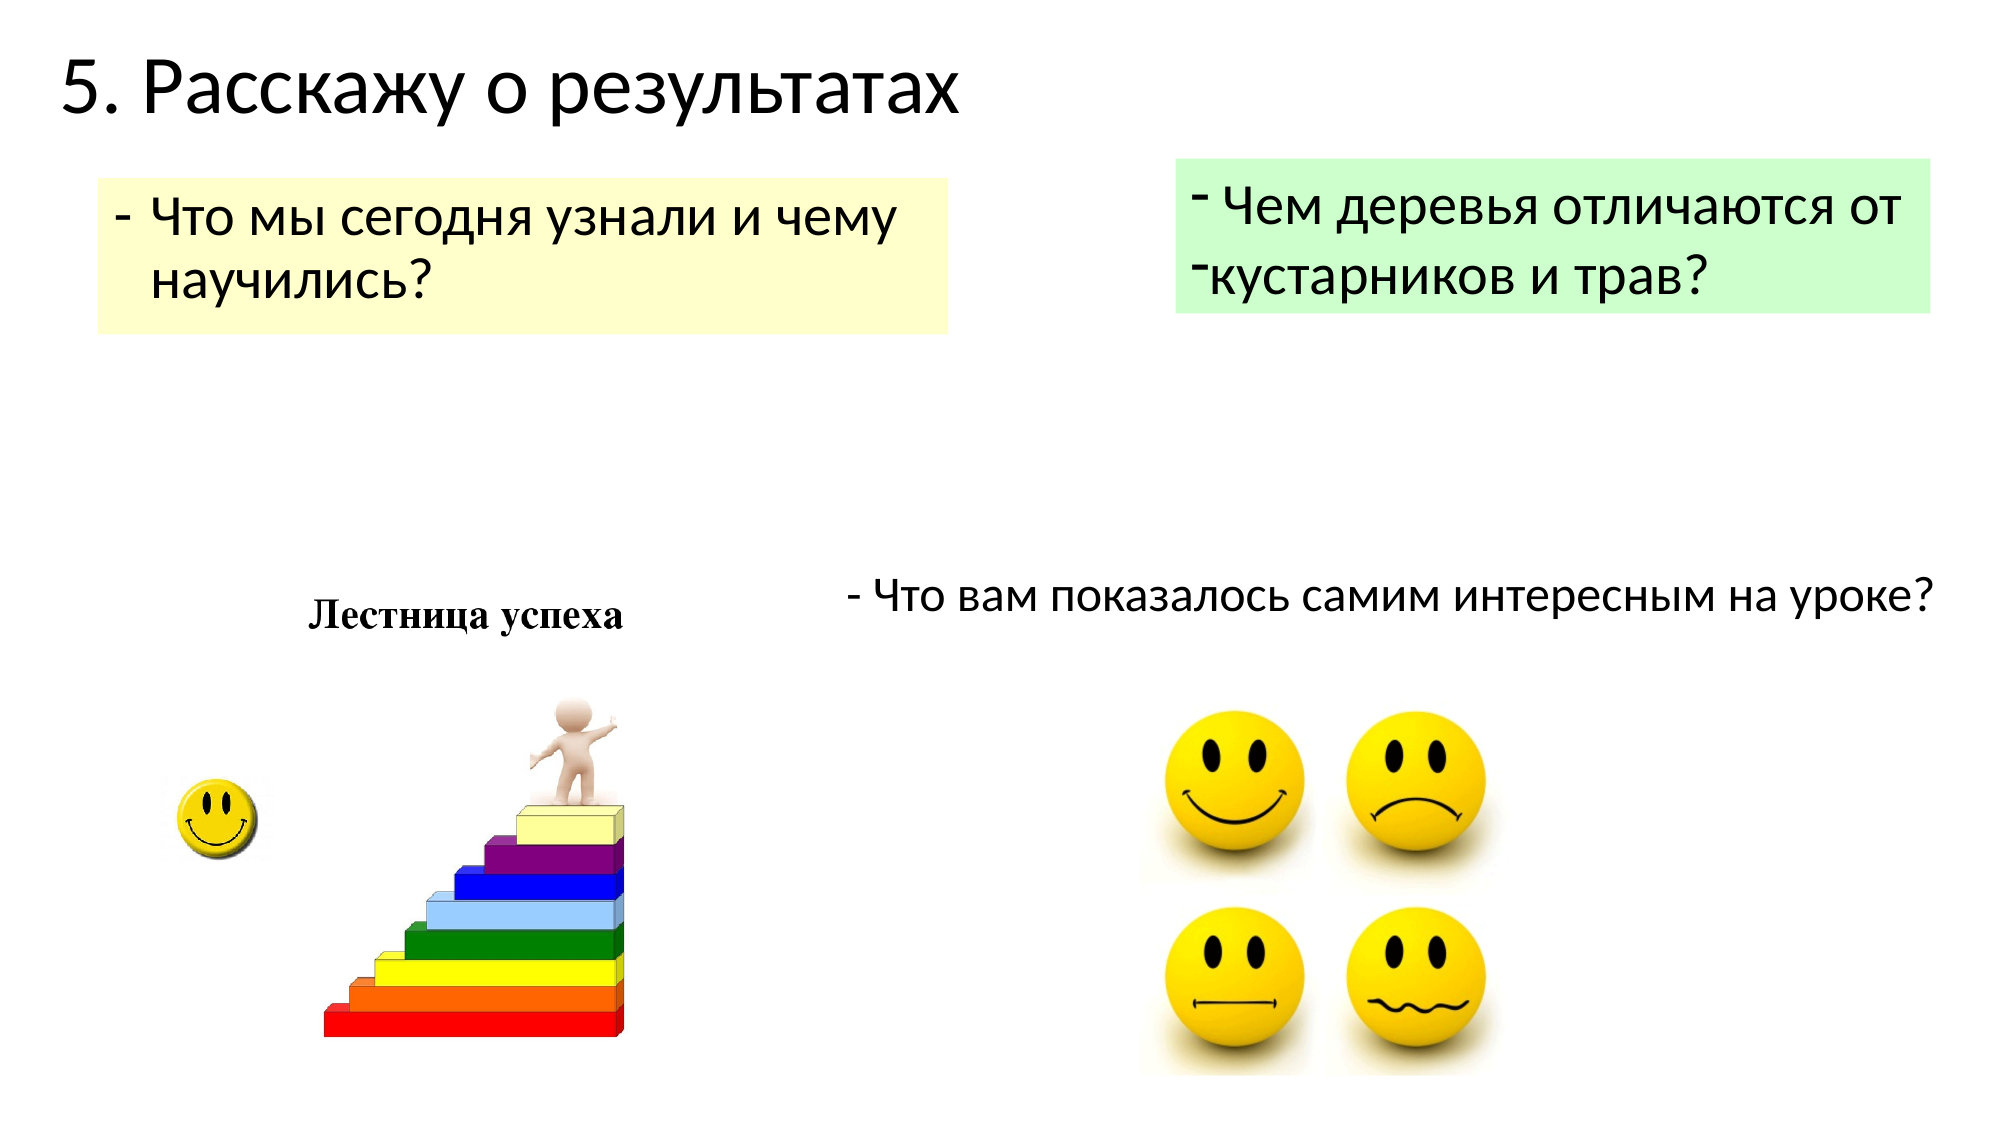

# 5. Расскажу о результатах
 Чем деревья отличаются от
кустарников и трав?
Что мы сегодня узнали и чему научились?
- Что вам показалось самим интересным на уроке?